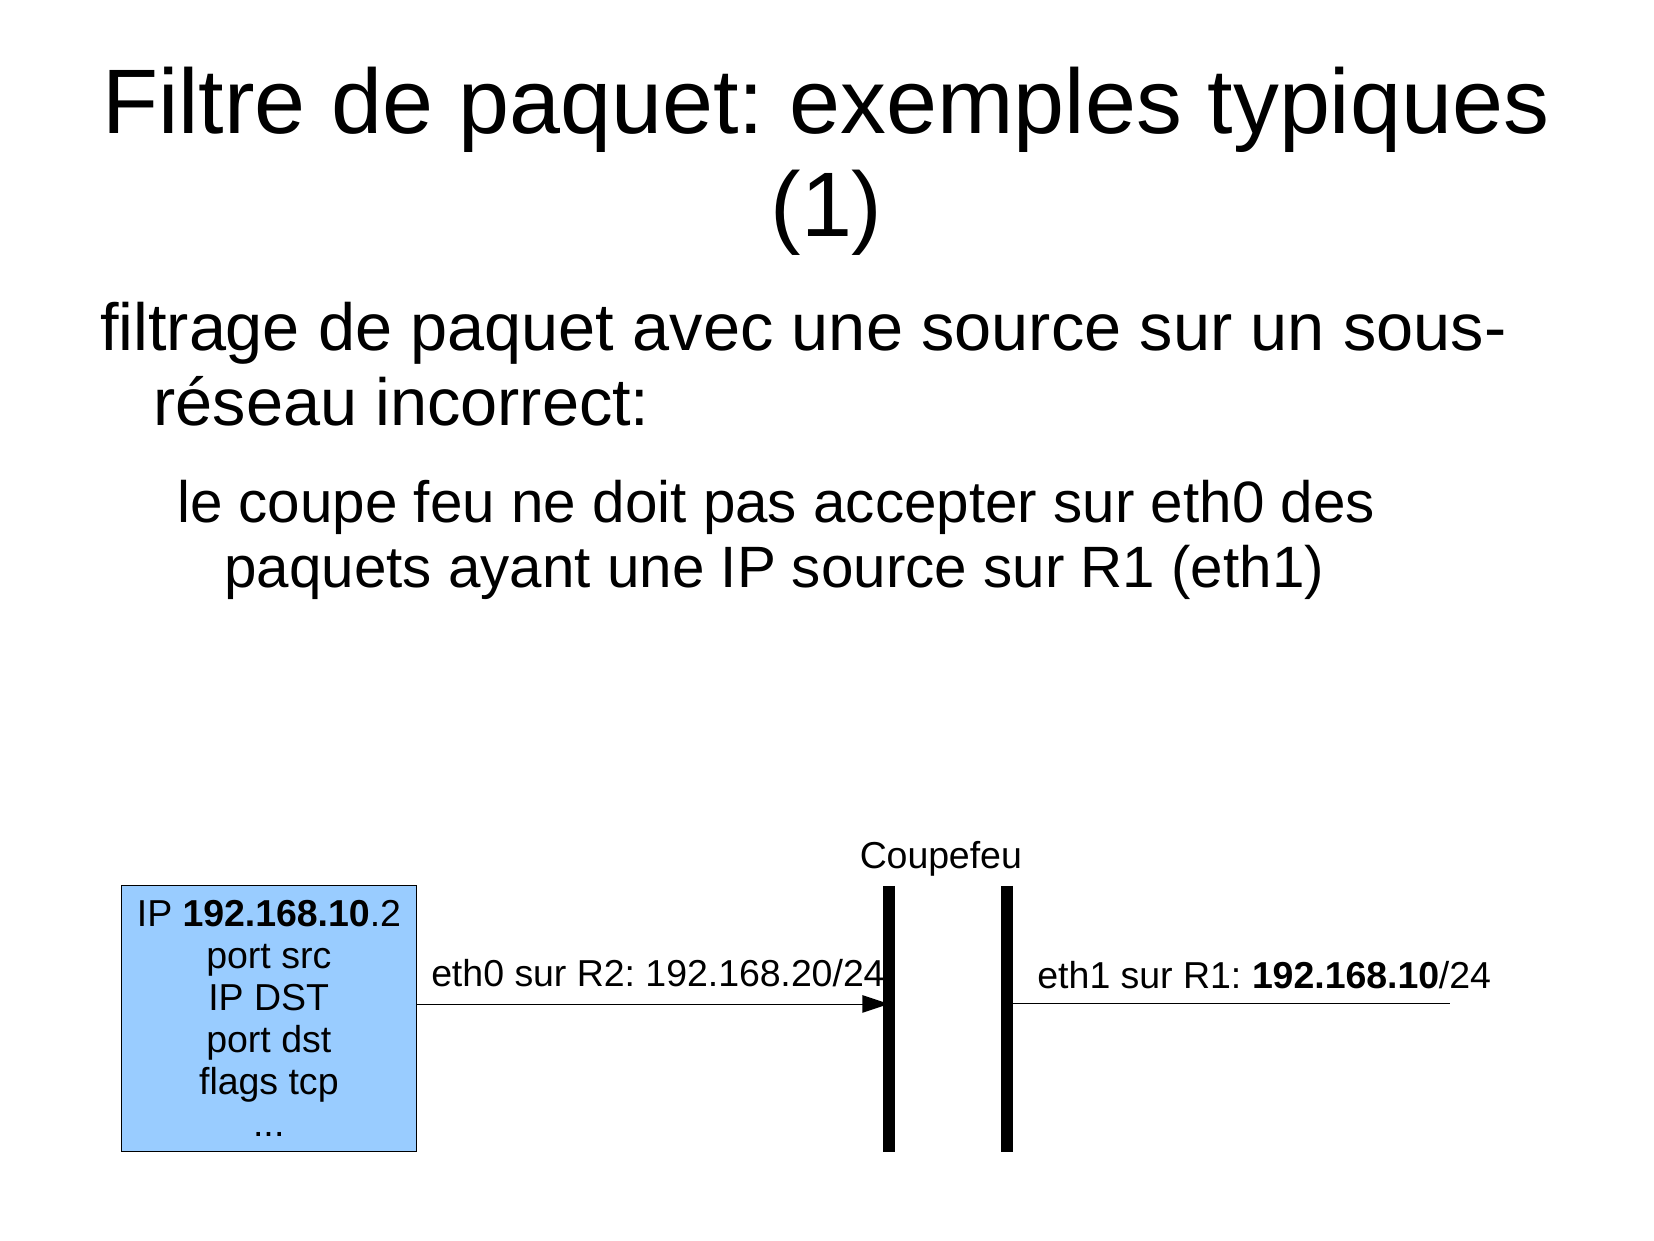

# Filtre de paquet: exemples typiques (1)
filtrage de paquet avec une source sur un sous-réseau incorrect:
le coupe feu ne doit pas accepter sur eth0 des paquets ayant une IP source sur R1 (eth1)
Coupefeu
IP 192.168.10.2
port src
IP DST
port dst
flags tcp
...
eth0 sur R2: 192.168.20/24
eth1 sur R1: 192.168.10/24